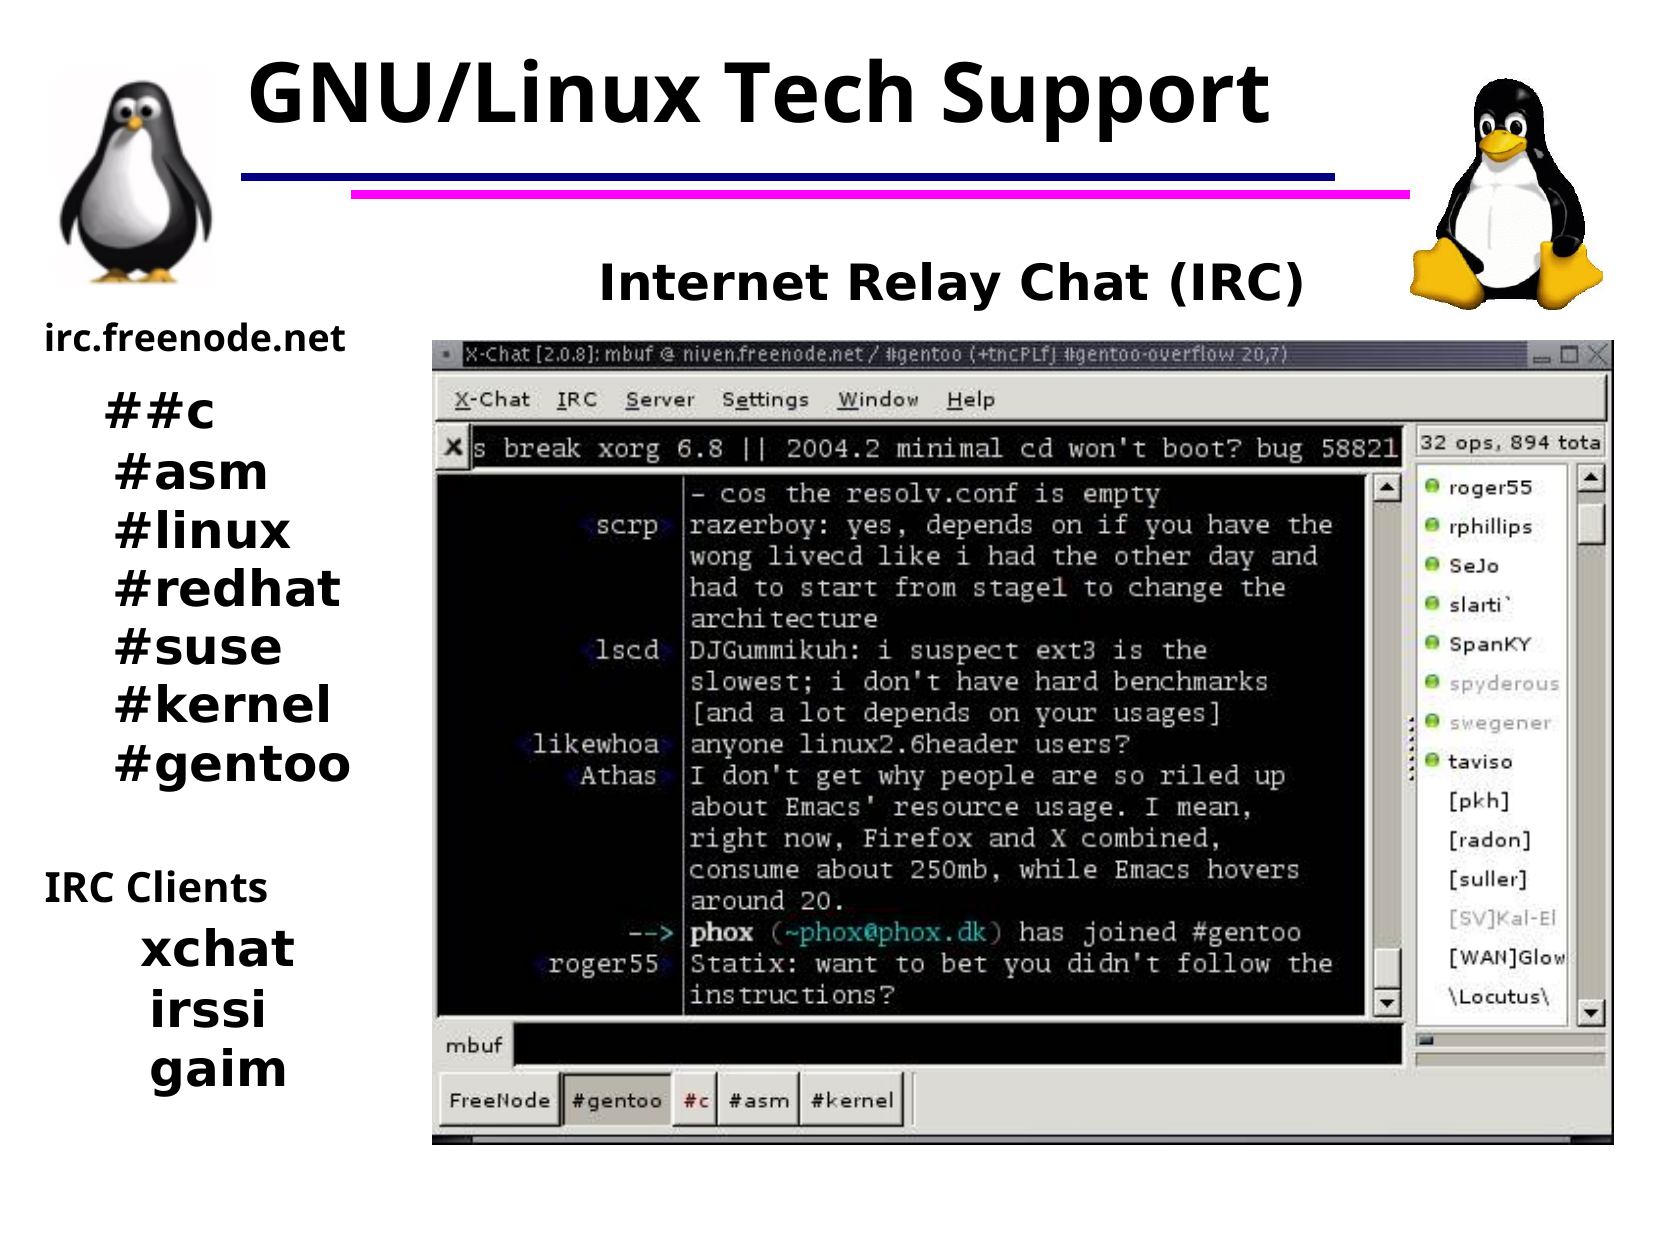

GNU/Linux Tech Support
Internet Relay Chat (IRC)
irc.freenode.net
 ##c
 #asm
 #linux
 #redhat
 #suse
 #kernel
 #gentoo
IRC Clients
 xchat
 irssi
 gaim